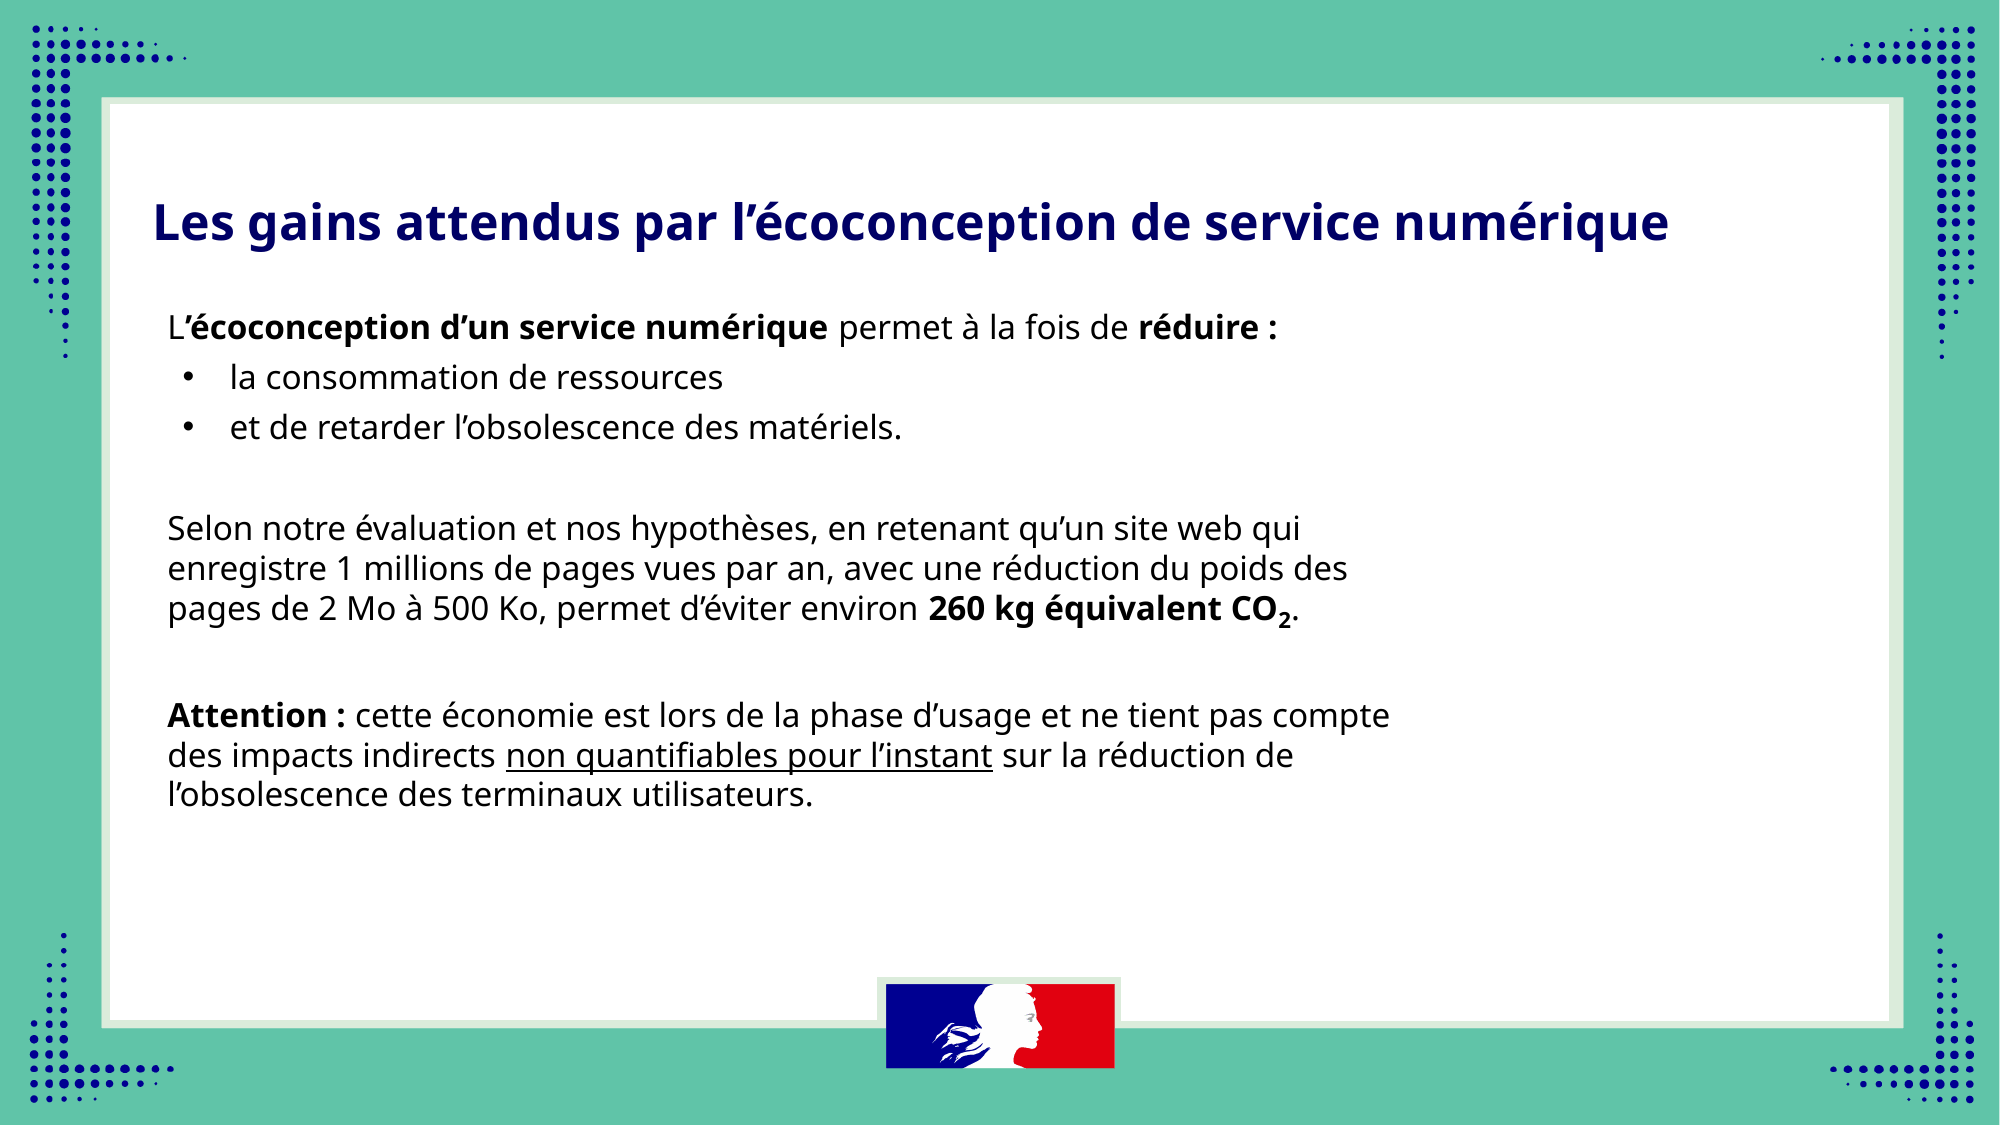

# Les gains attendus par l’écoconception de service numérique
L’écoconception d’un service numérique permet à la fois de réduire :
la consommation de ressources
et de retarder l’obsolescence des matériels.
Selon notre évaluation et nos hypothèses, en retenant qu’un site web qui enregistre 1 millions de pages vues par an, avec une réduction du poids des pages de 2 Mo à 500 Ko, permet d’éviter environ 260 kg équivalent CO2.
Attention : cette économie est lors de la phase d’usage et ne tient pas compte des impacts indirects non quantifiables pour l’instant sur la réduction de l’obsolescence des terminaux utilisateurs.